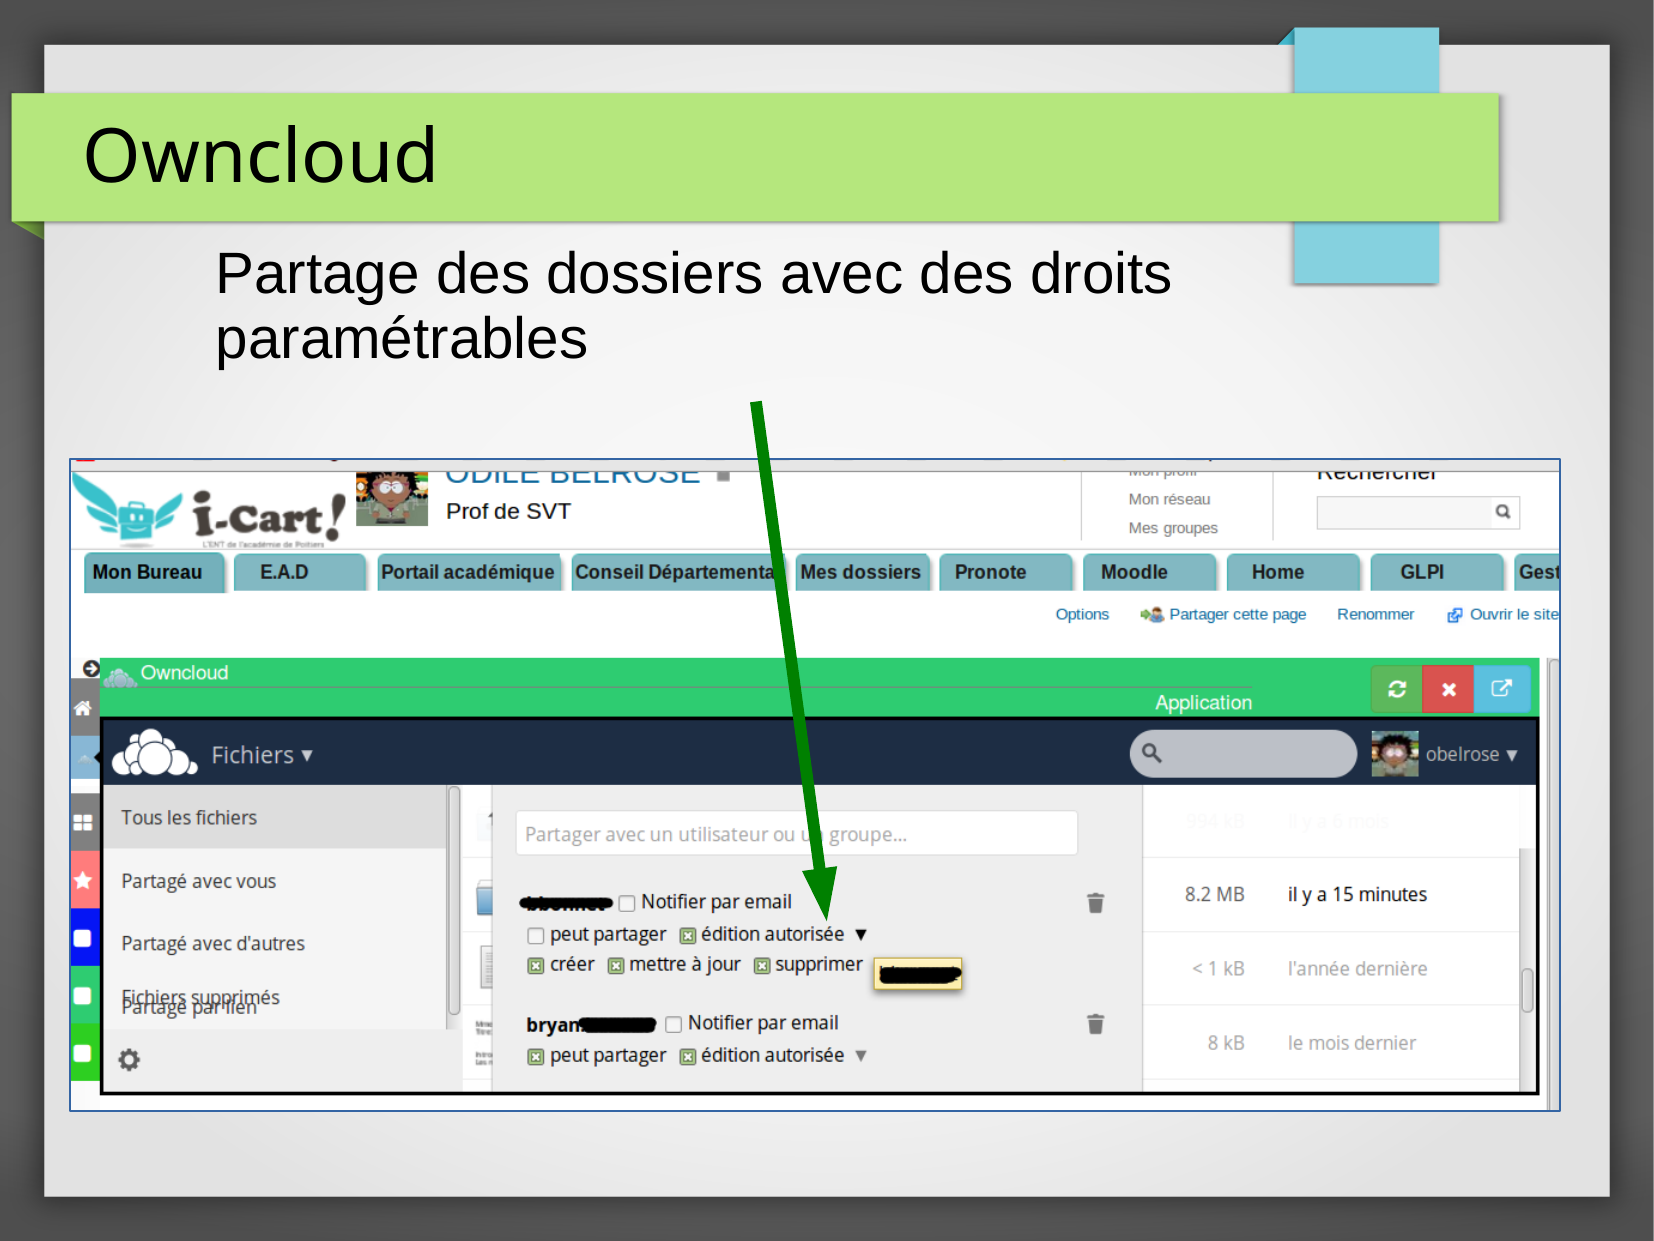

# Owncloud
Partage des dossiers avec des droits paramétrables